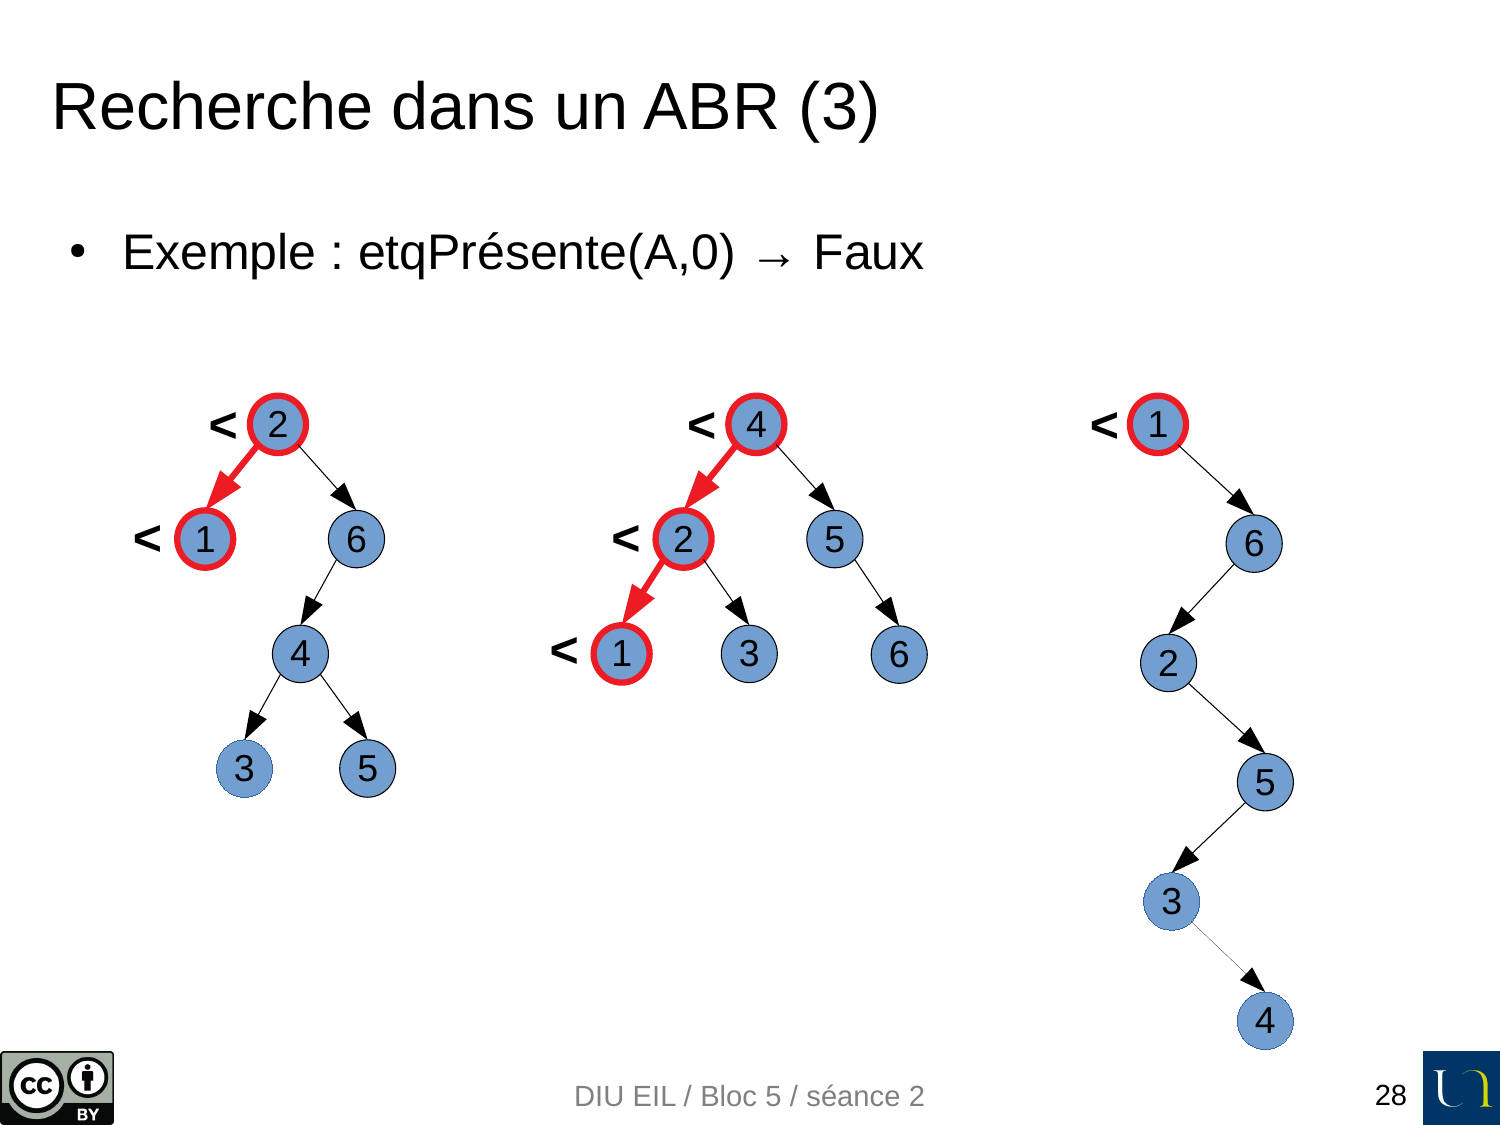

# Recherche dans un ABR (3)
Exemple : etqPrésente(A,0) → Faux
<
<
<
2
4
1
<
<
1
2
6
5
6
<
4
1
3
6
2
3
5
5
3
4
28